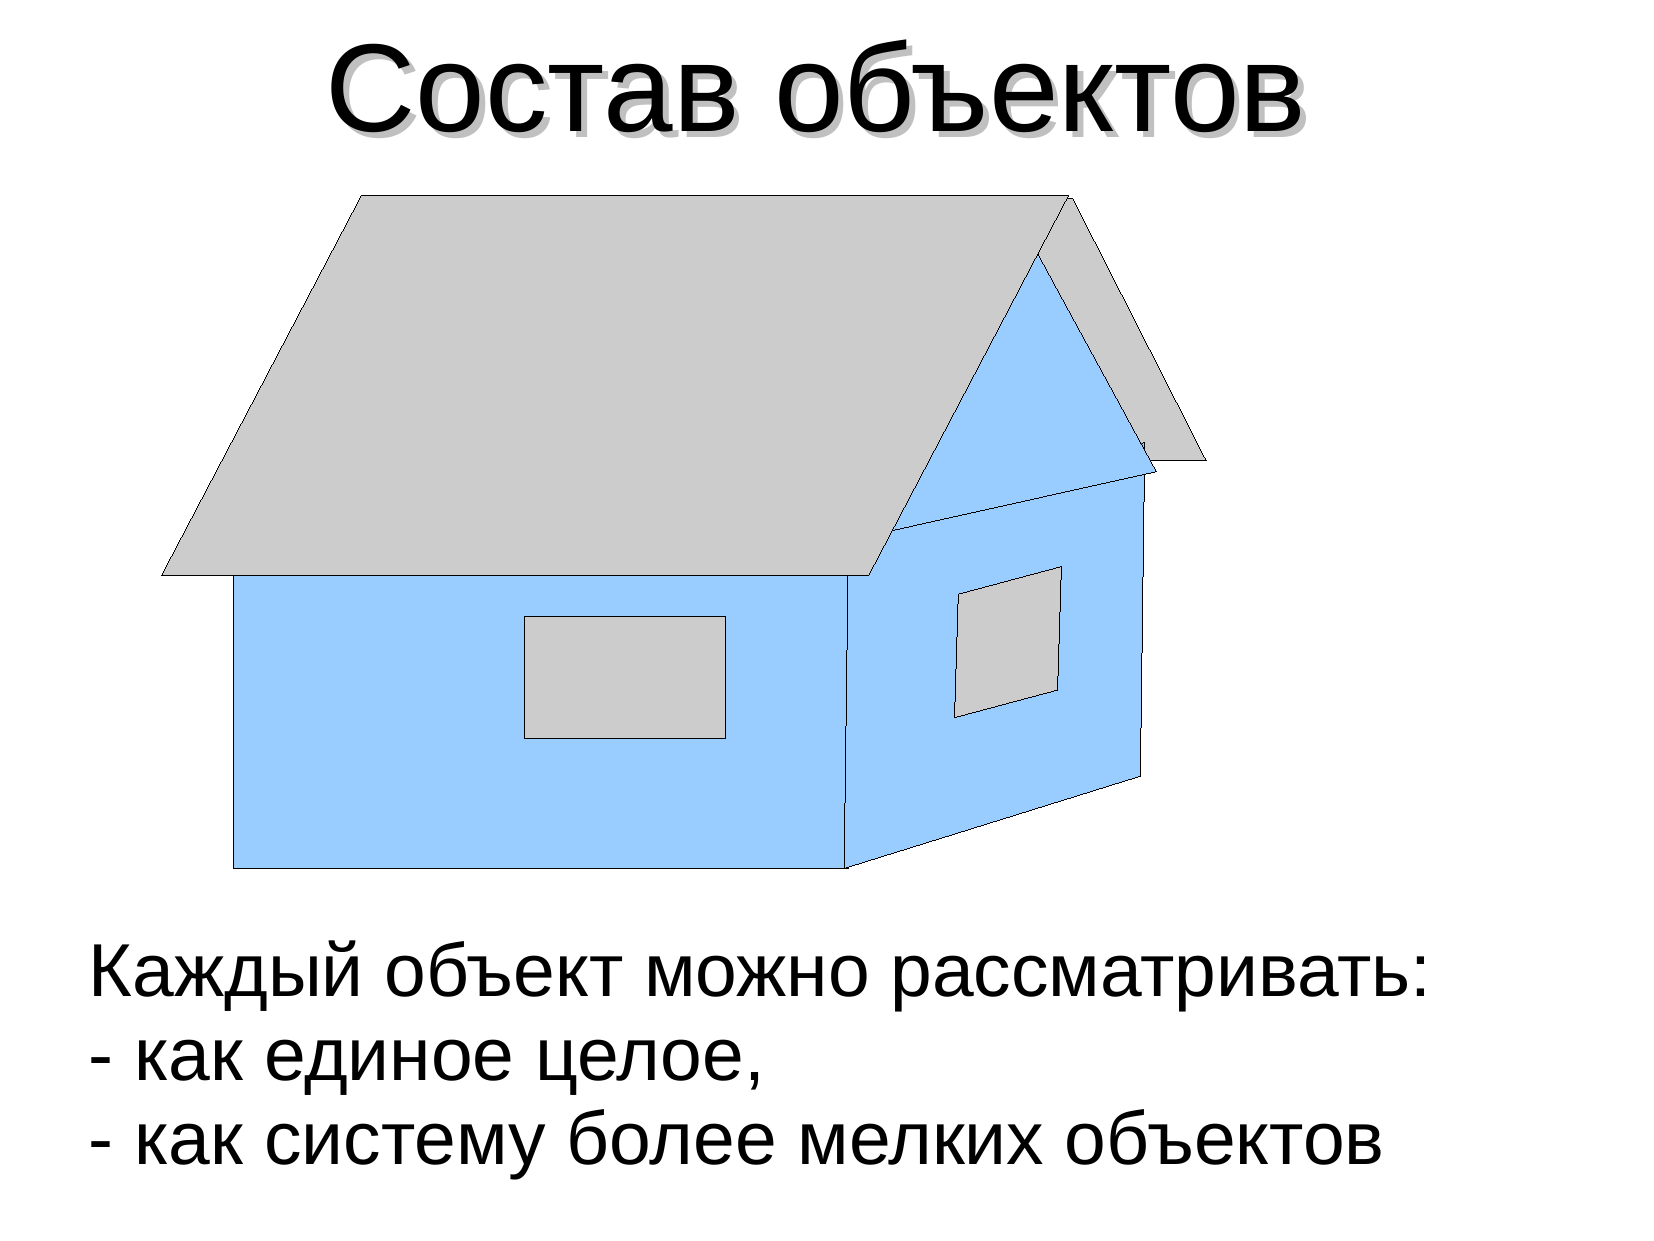

Состав объектов
Каждый объект можно рассматривать:
- как единое целое,
- как систему более мелких объектов